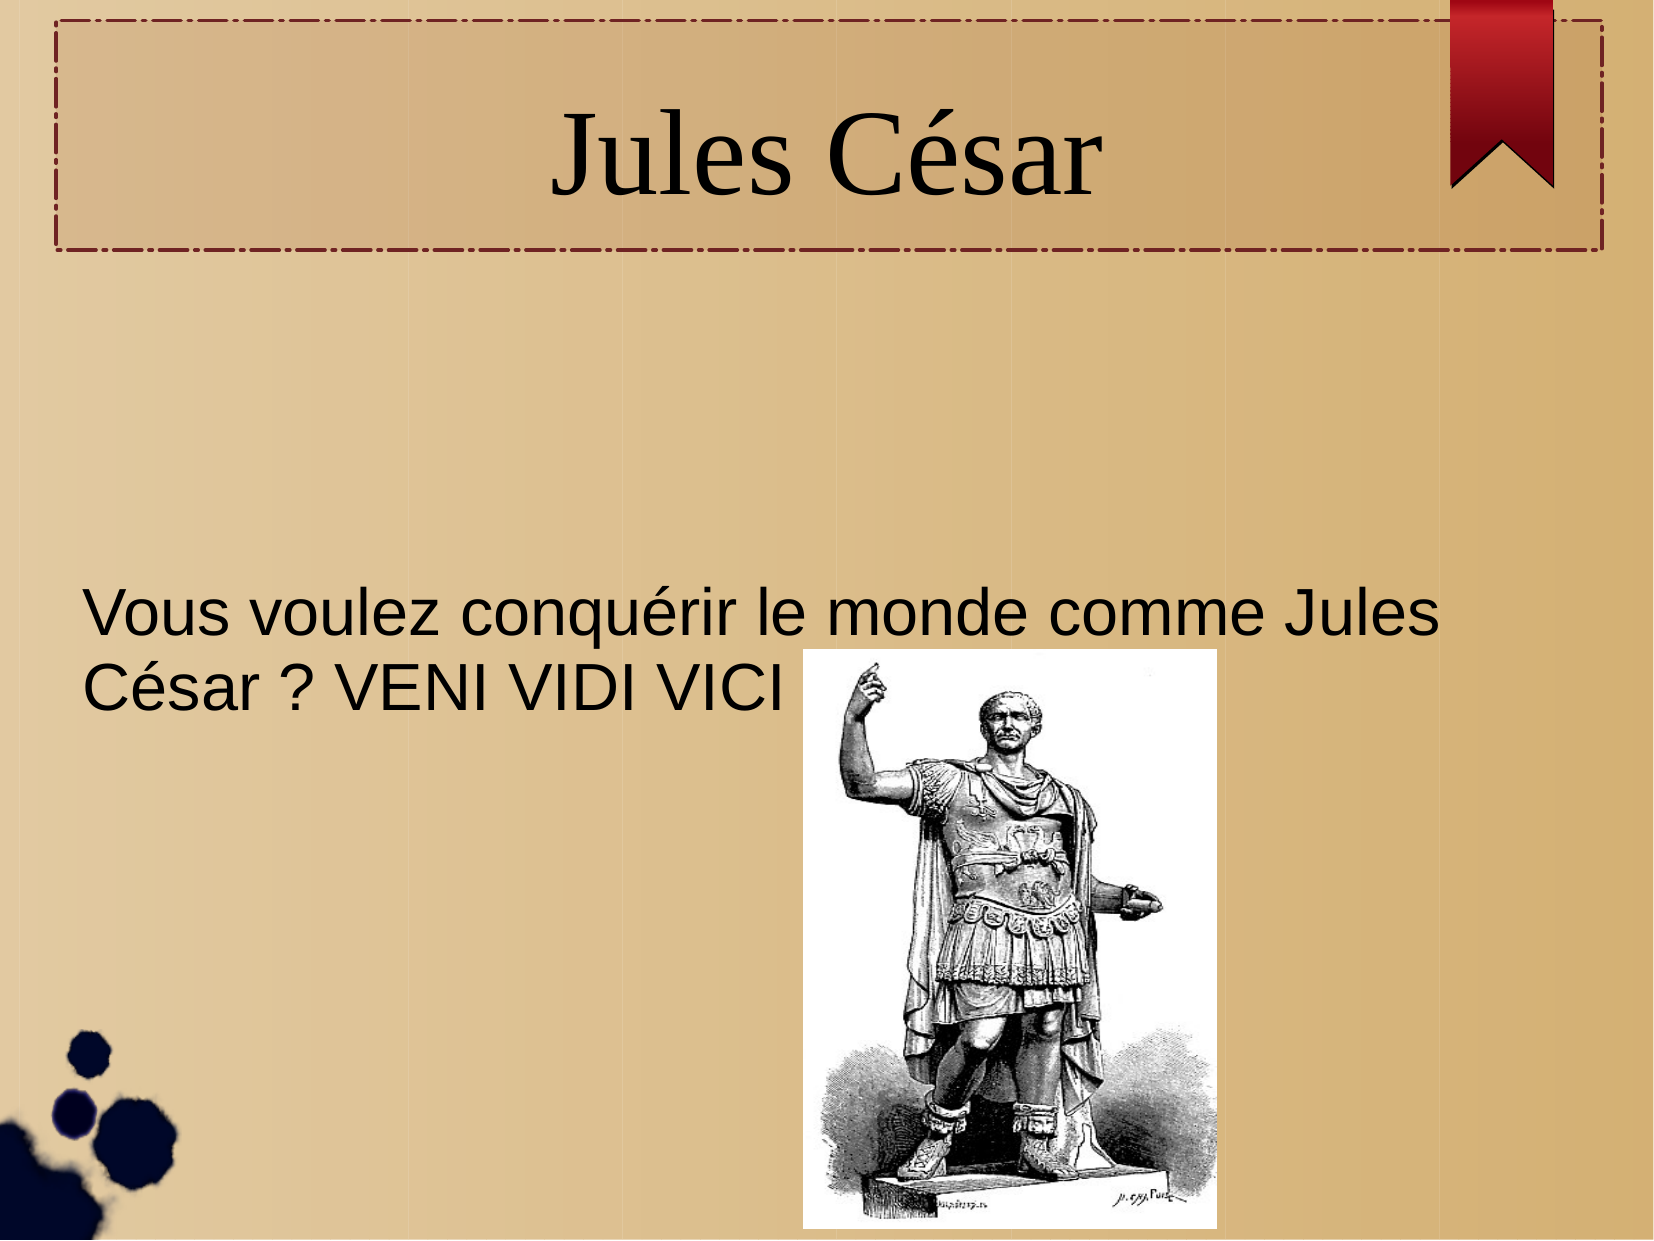

# Jules César
Vous voulez conquérir le monde comme Jules César ? VENI VIDI VICI